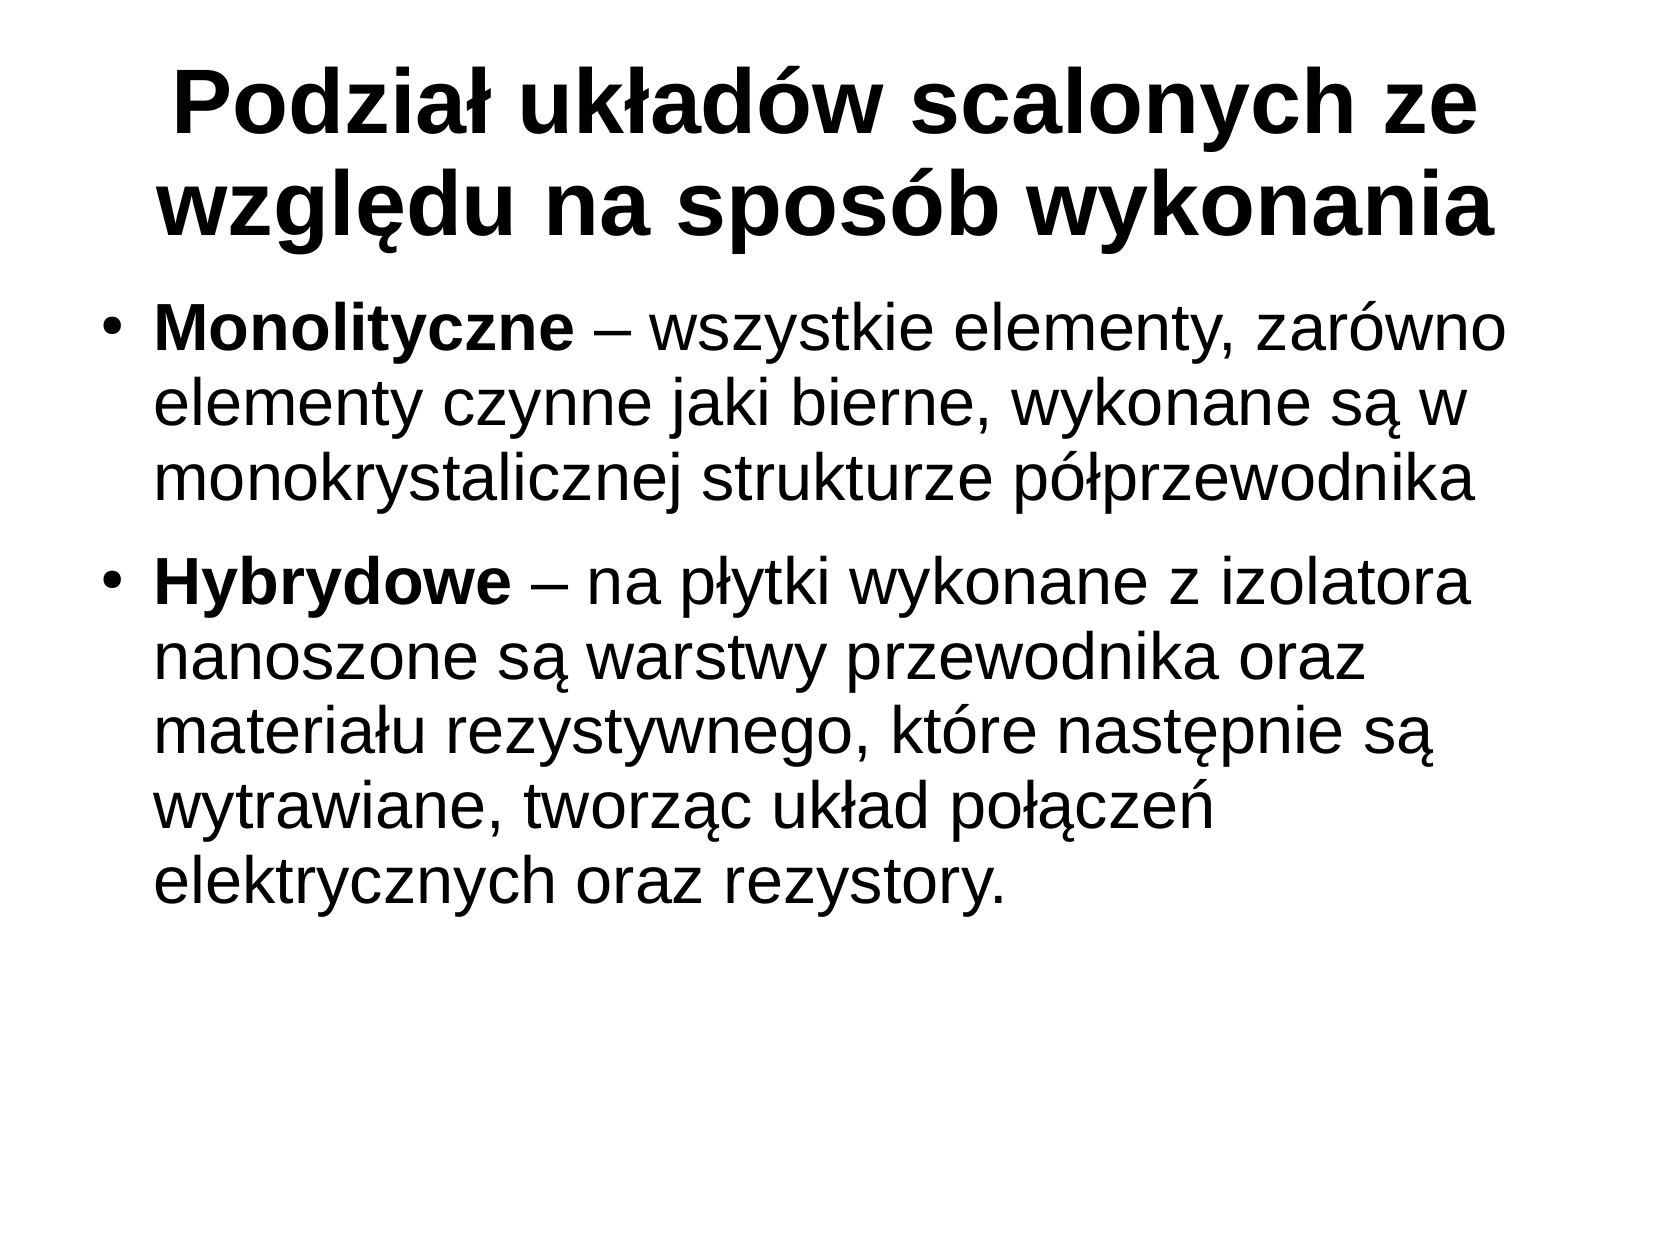

# Podział układów scalonych ze względu na sposób wykonania
Monolityczne – wszystkie elementy, zarówno elementy czynne jaki bierne, wykonane są w monokrystalicznej strukturze półprzewodnika
Hybrydowe – na płytki wykonane z izolatora nanoszone są warstwy przewodnika oraz materiału rezystywnego, które następnie są wytrawiane, tworząc układ połączeń elektrycznych oraz rezystory.